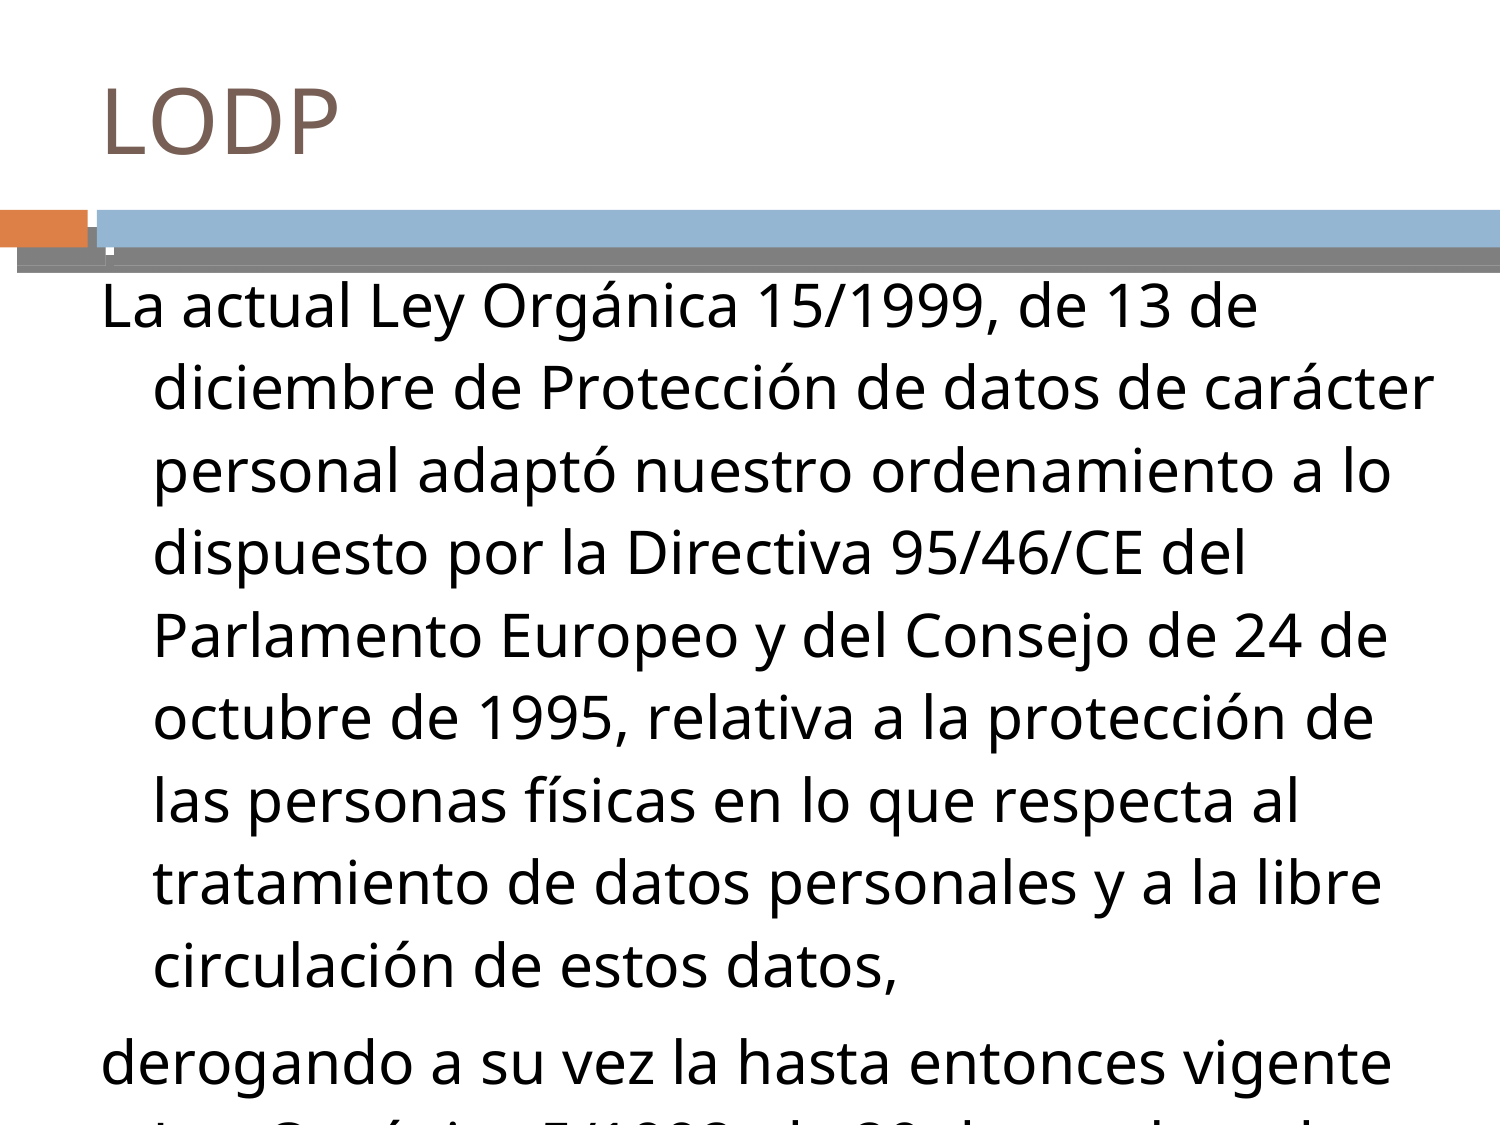

# LODP
La actual Ley Orgánica 15/1999, de 13 de diciembre de Protección de datos de carácter personal adaptó nuestro ordenamiento a lo dispuesto por la Directiva 95/46/CE del Parlamento Europeo y del Consejo de 24 de octubre de 1995, relativa a la protección de las personas físicas en lo que respecta al tratamiento de datos personales y a la libre circulación de estos datos,
derogando a su vez la hasta entonces vigente Ley Orgánica 5/1992, de 29 de octubre, de Regulación del tratamiento automatizado de datos de carácter personal.